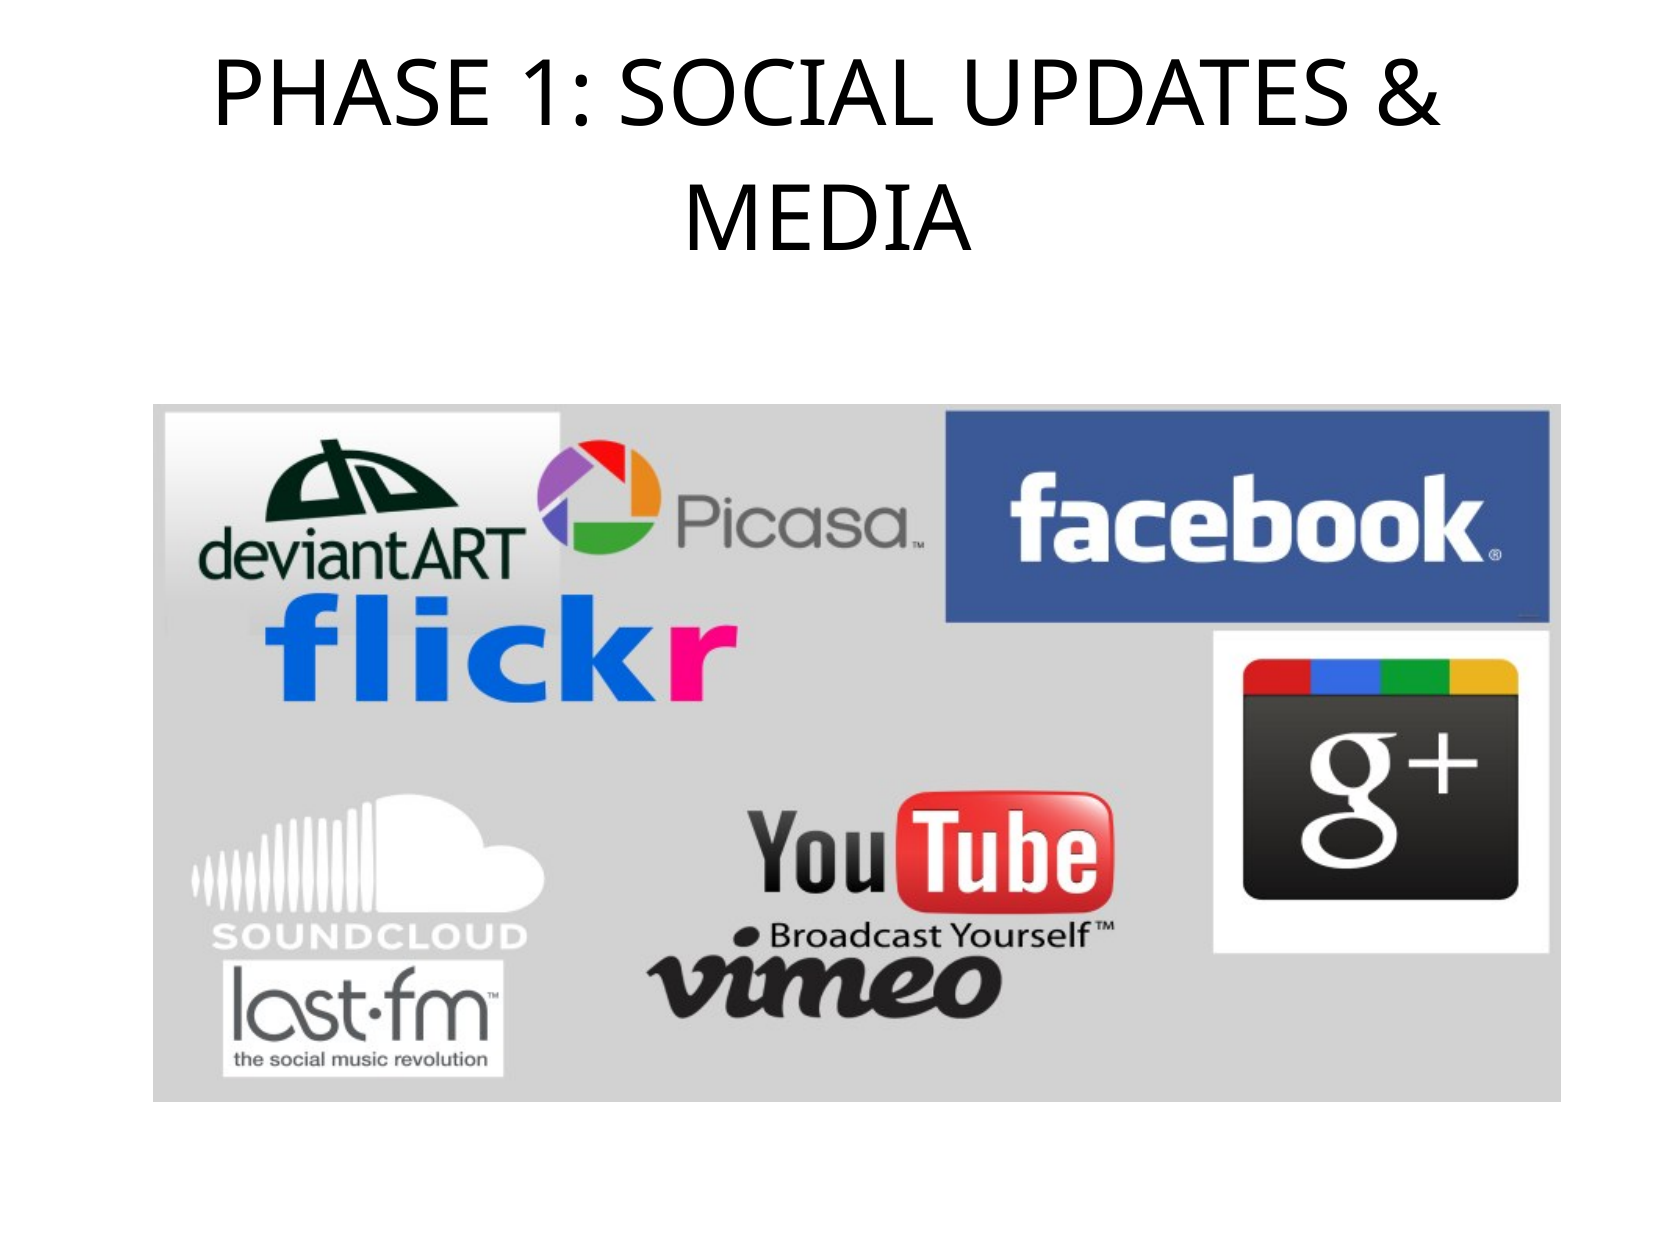

# PHASE 1: SOCIAL UPDATES & MEDIA